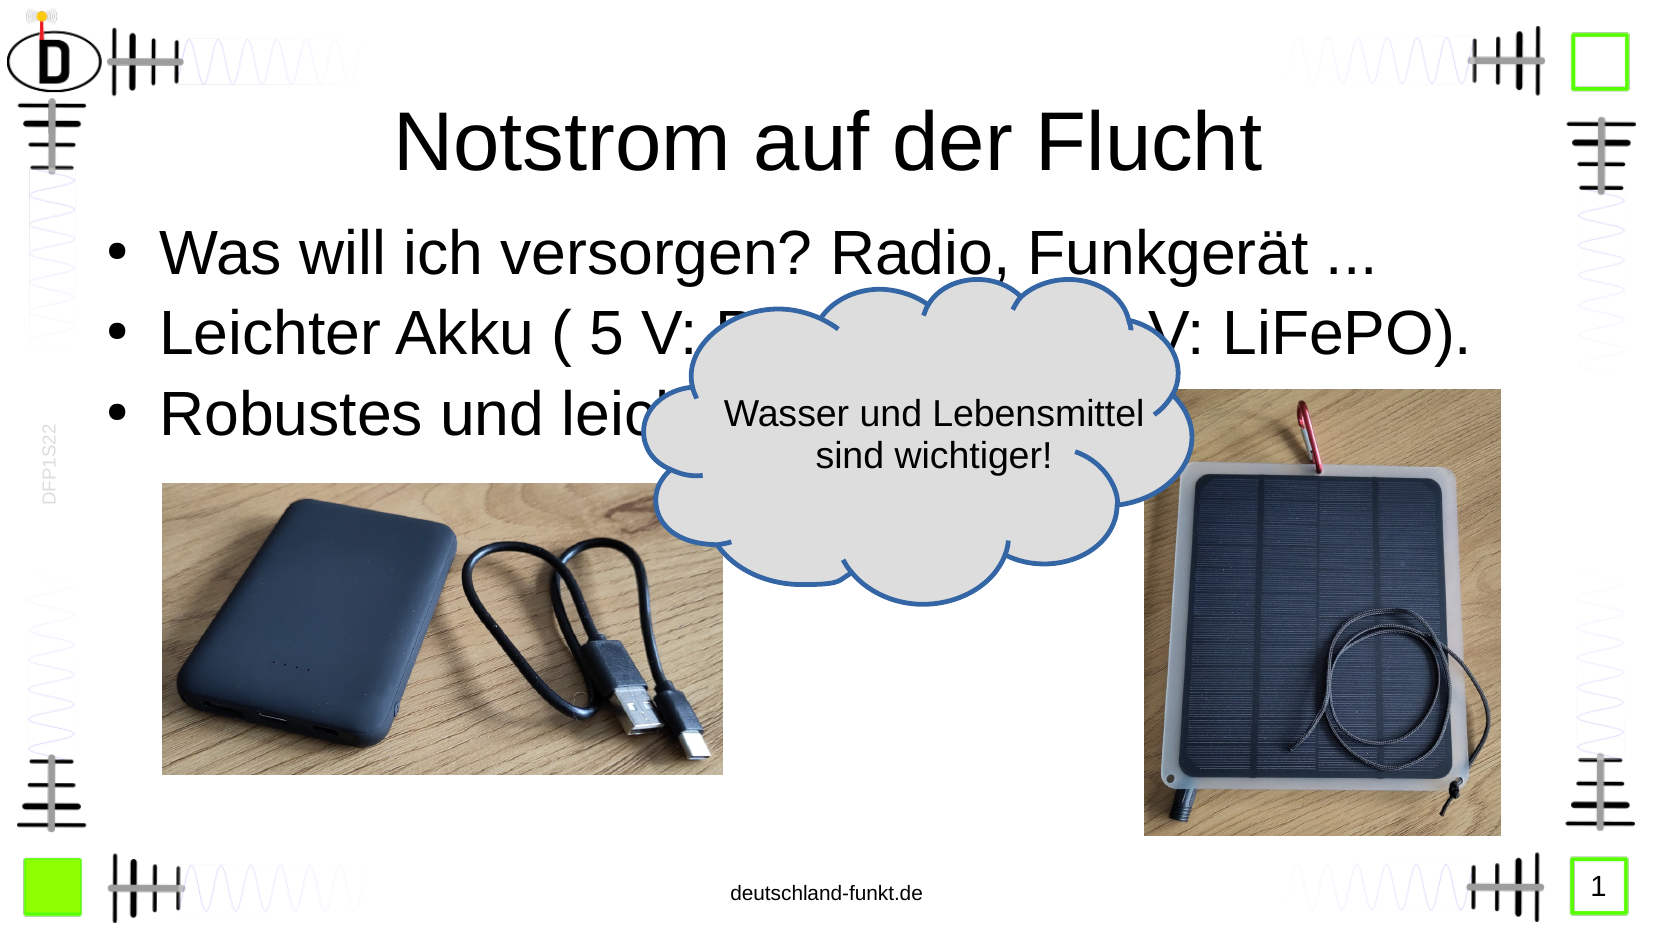

# Notstrom auf der Flucht
Was will ich versorgen? Radio, Funkgerät ...
Leichter Akku ( 5 V: Powerbank, 12 V: LiFePO).
Robustes und leichtes Solarmodul.
Wasser und Lebensmittel
sind wichtiger!
DFP1S22